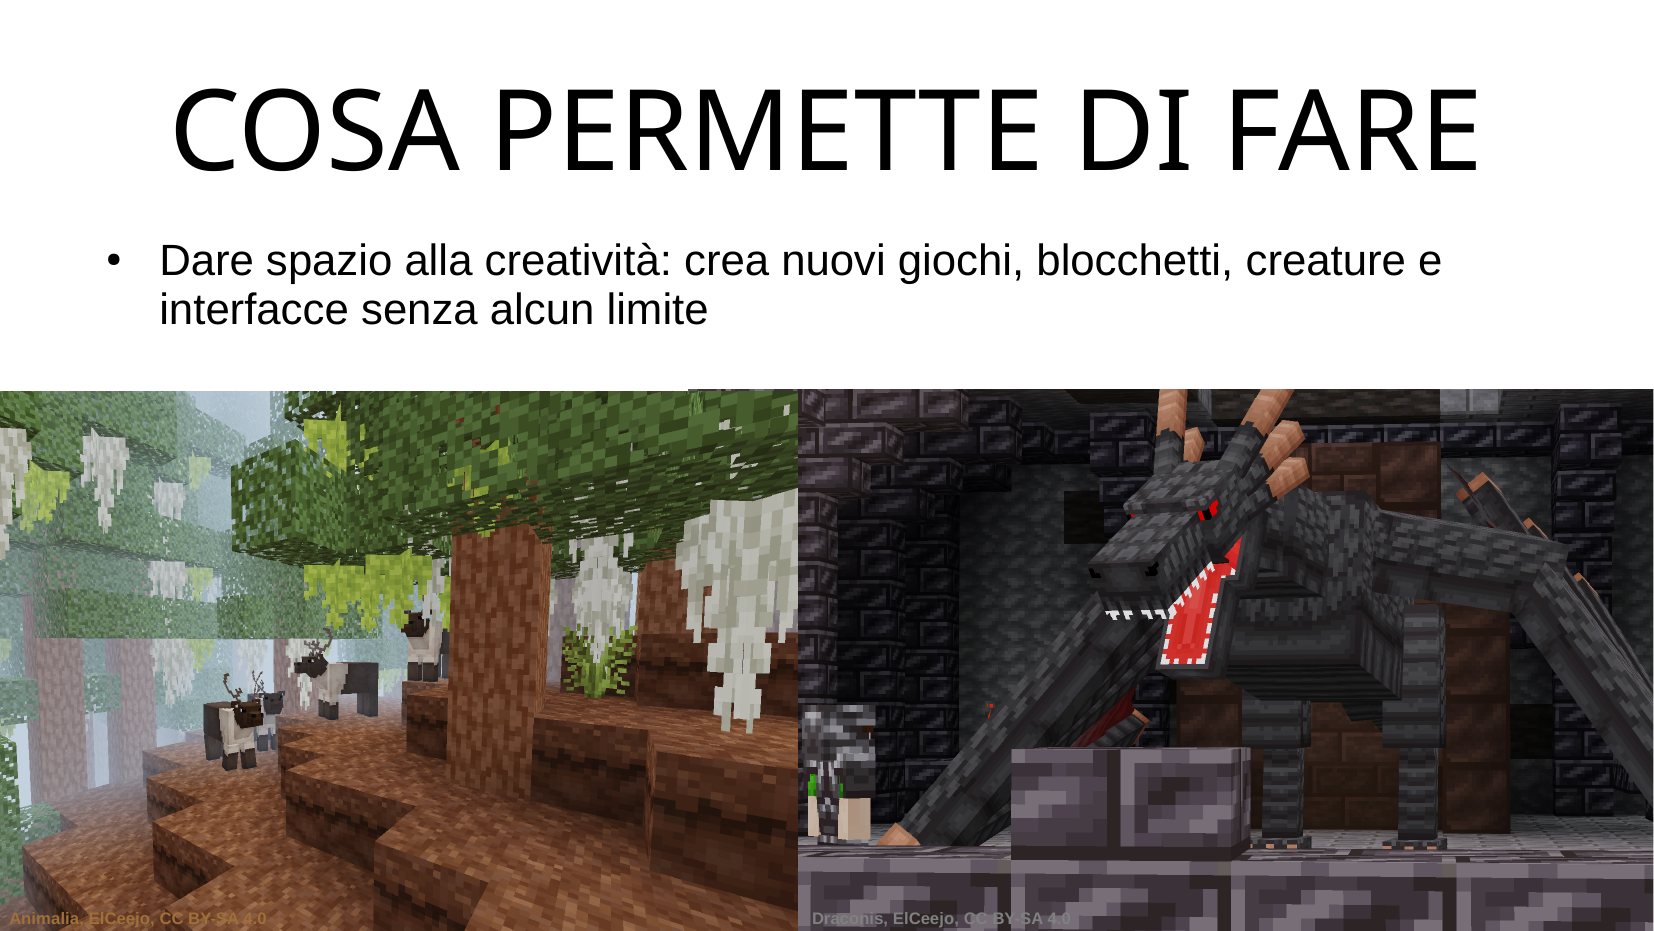

COSA PERMETTE DI FARE
# Dare spazio alla creatività: crea nuovi giochi, blocchetti, creature e interfacce senza alcun limite
Animalia, ElCeejo, CC BY-SA 4.0
Draconis, ElCeejo, CC BY-SA 4.0